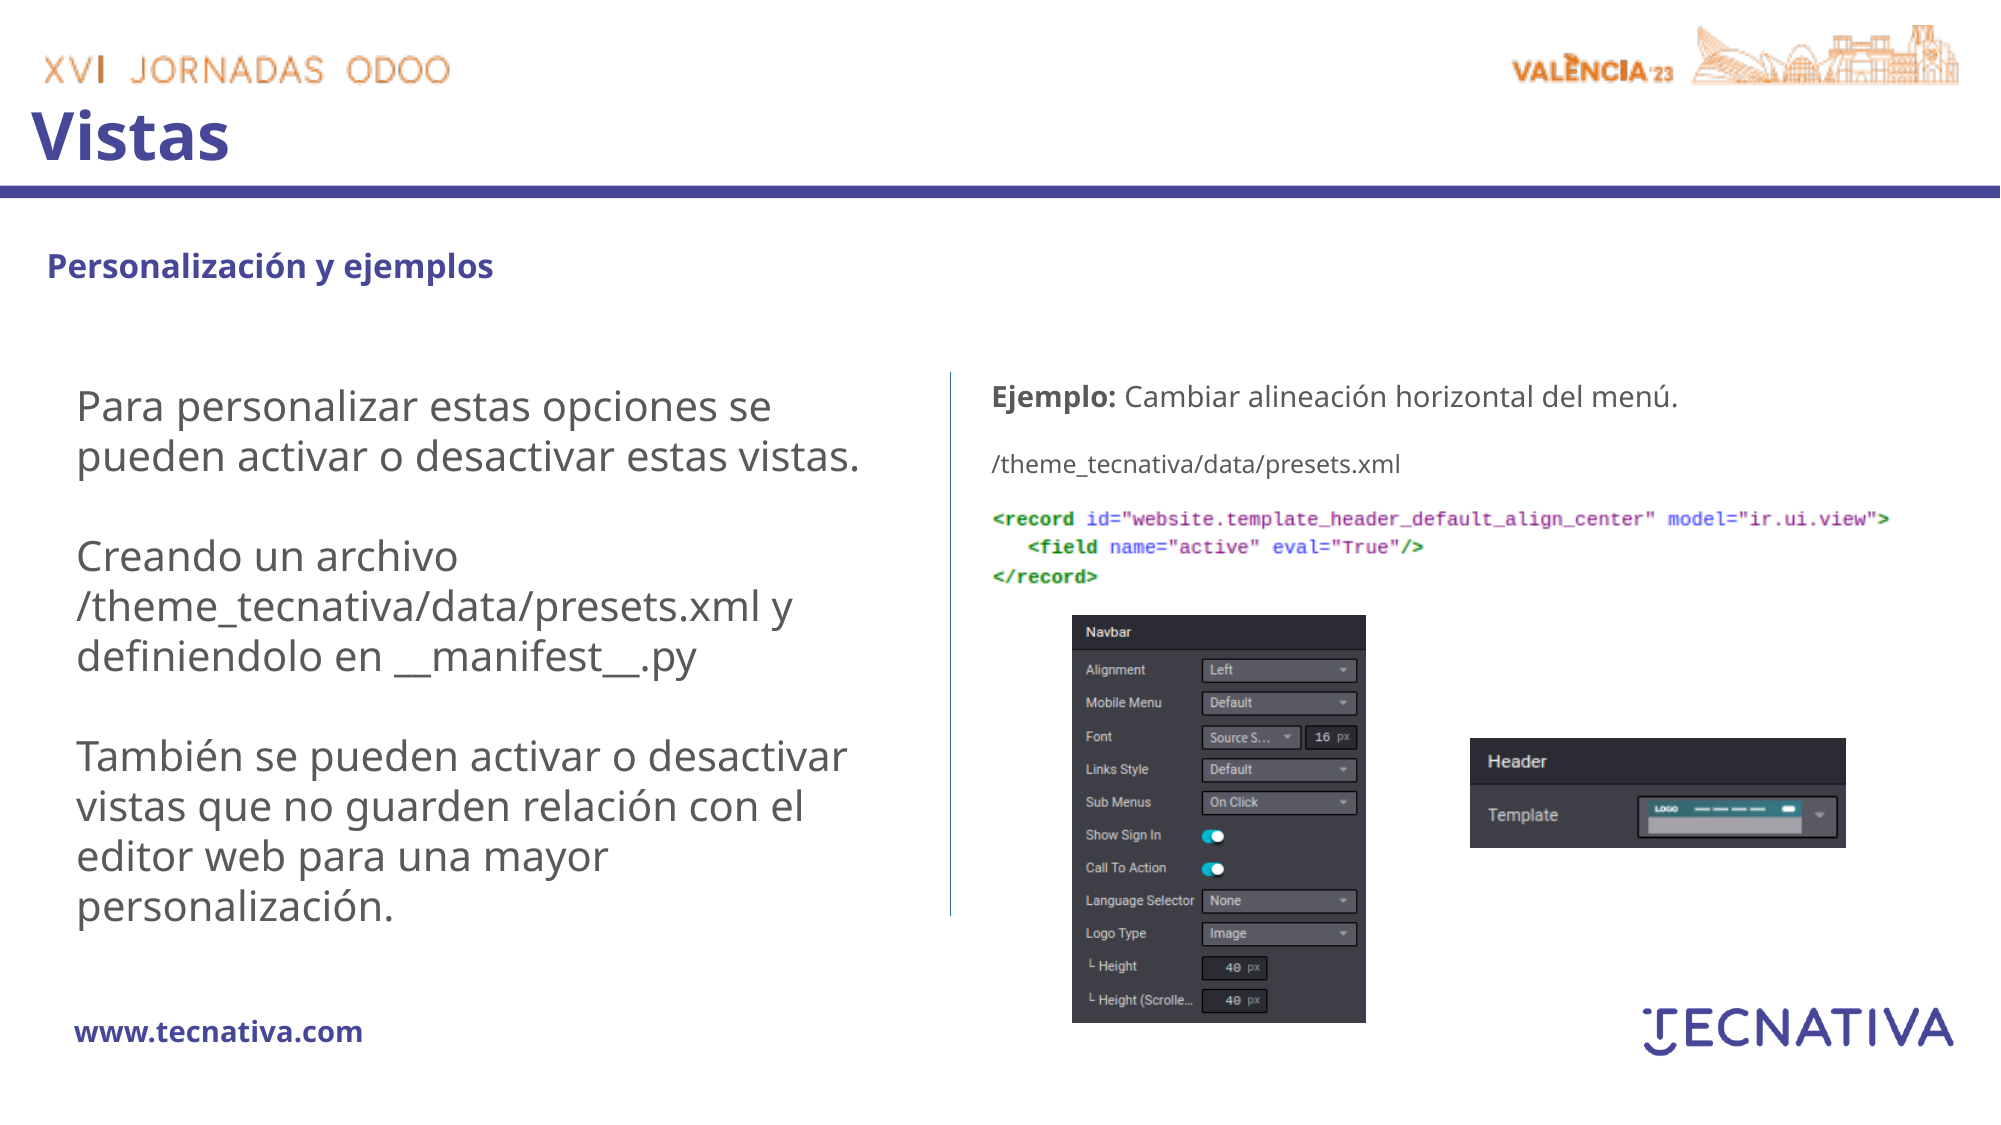

Vistas
Personalización y ejemplos
Ejemplo: Cambiar alineación horizontal del menú.
/theme_tecnativa/data/presets.xml
Para personalizar estas opciones se pueden activar o desactivar estas vistas.
Creando un archivo /theme_tecnativa/data/presets.xml y definiendolo en __manifest__.py
También se pueden activar o desactivar vistas que no guarden relación con el editor web para una mayor personalización.
www.tecnativa.com